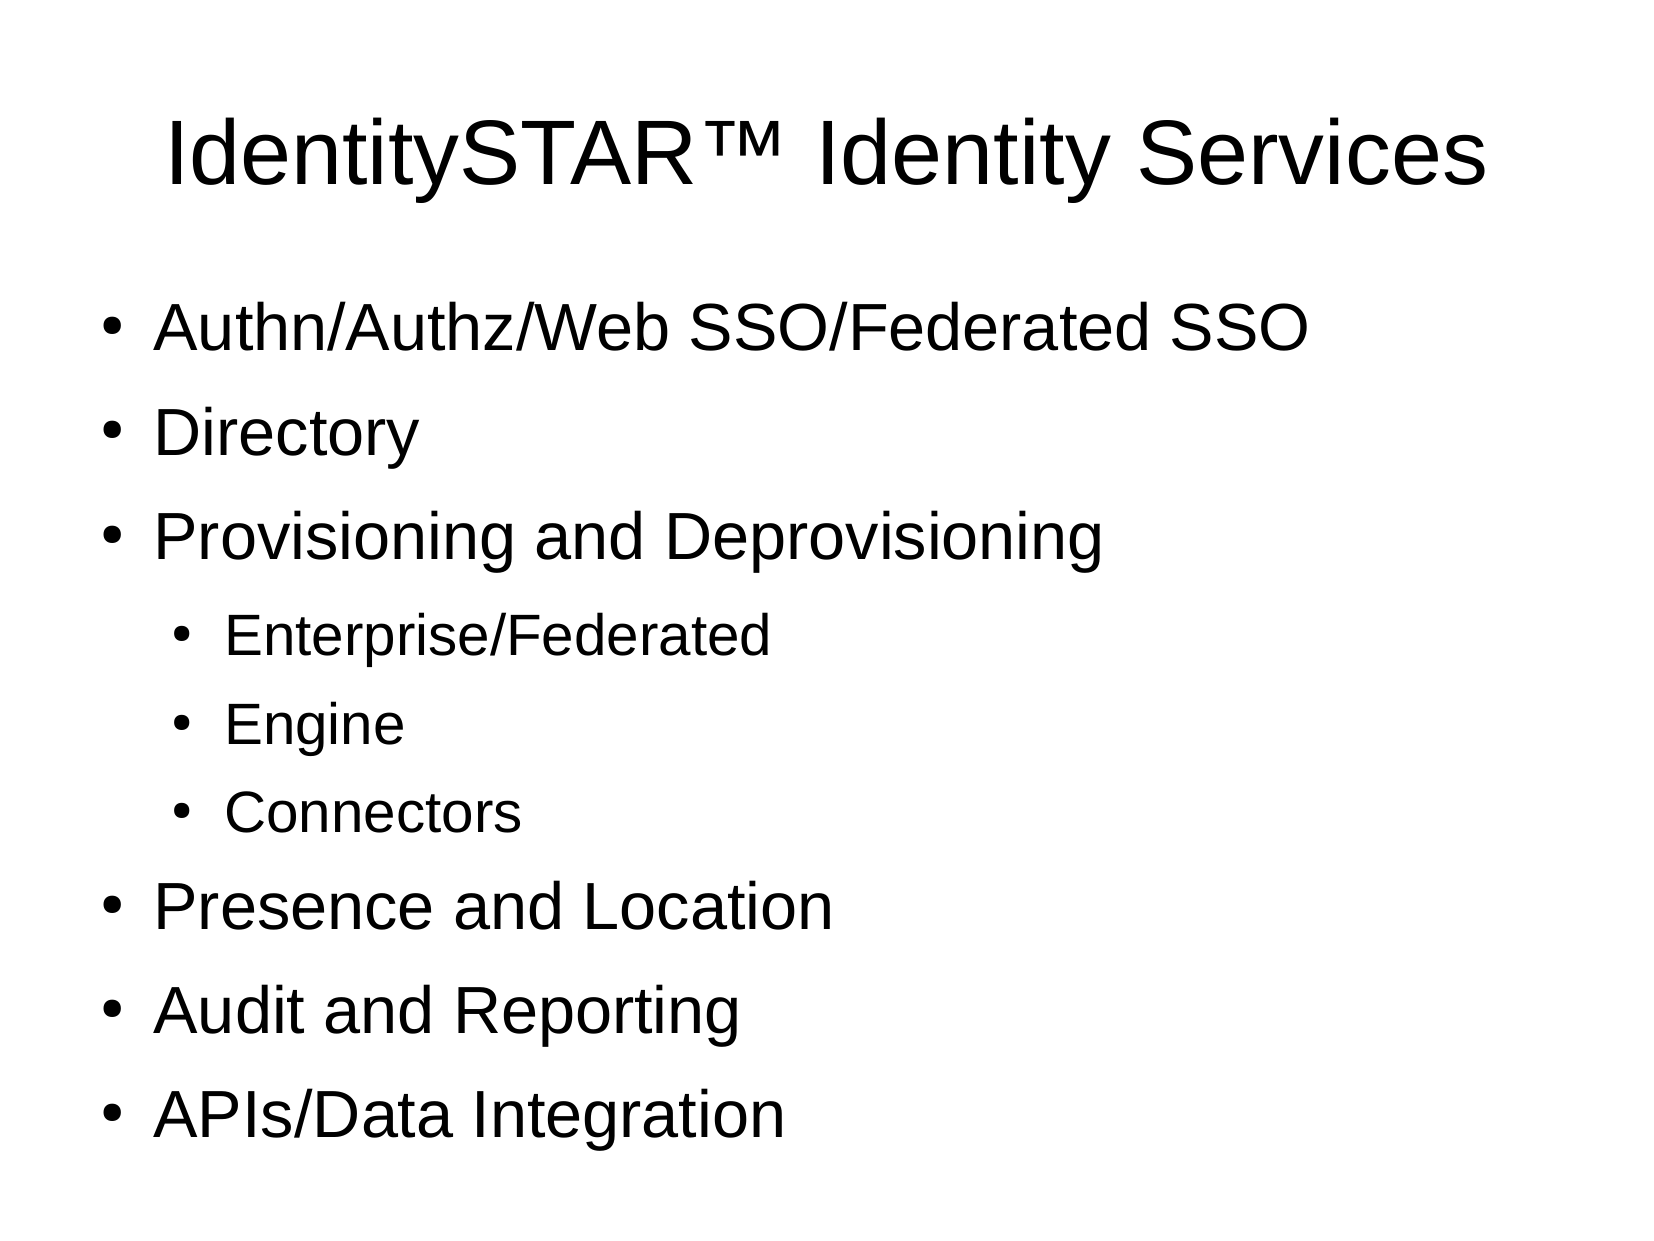

# IdentitySTAR™ Identity Services
Authn/Authz/Web SSO/Federated SSO
Directory
Provisioning and Deprovisioning
Enterprise/Federated
Engine
Connectors
Presence and Location
Audit and Reporting
APIs/Data Integration